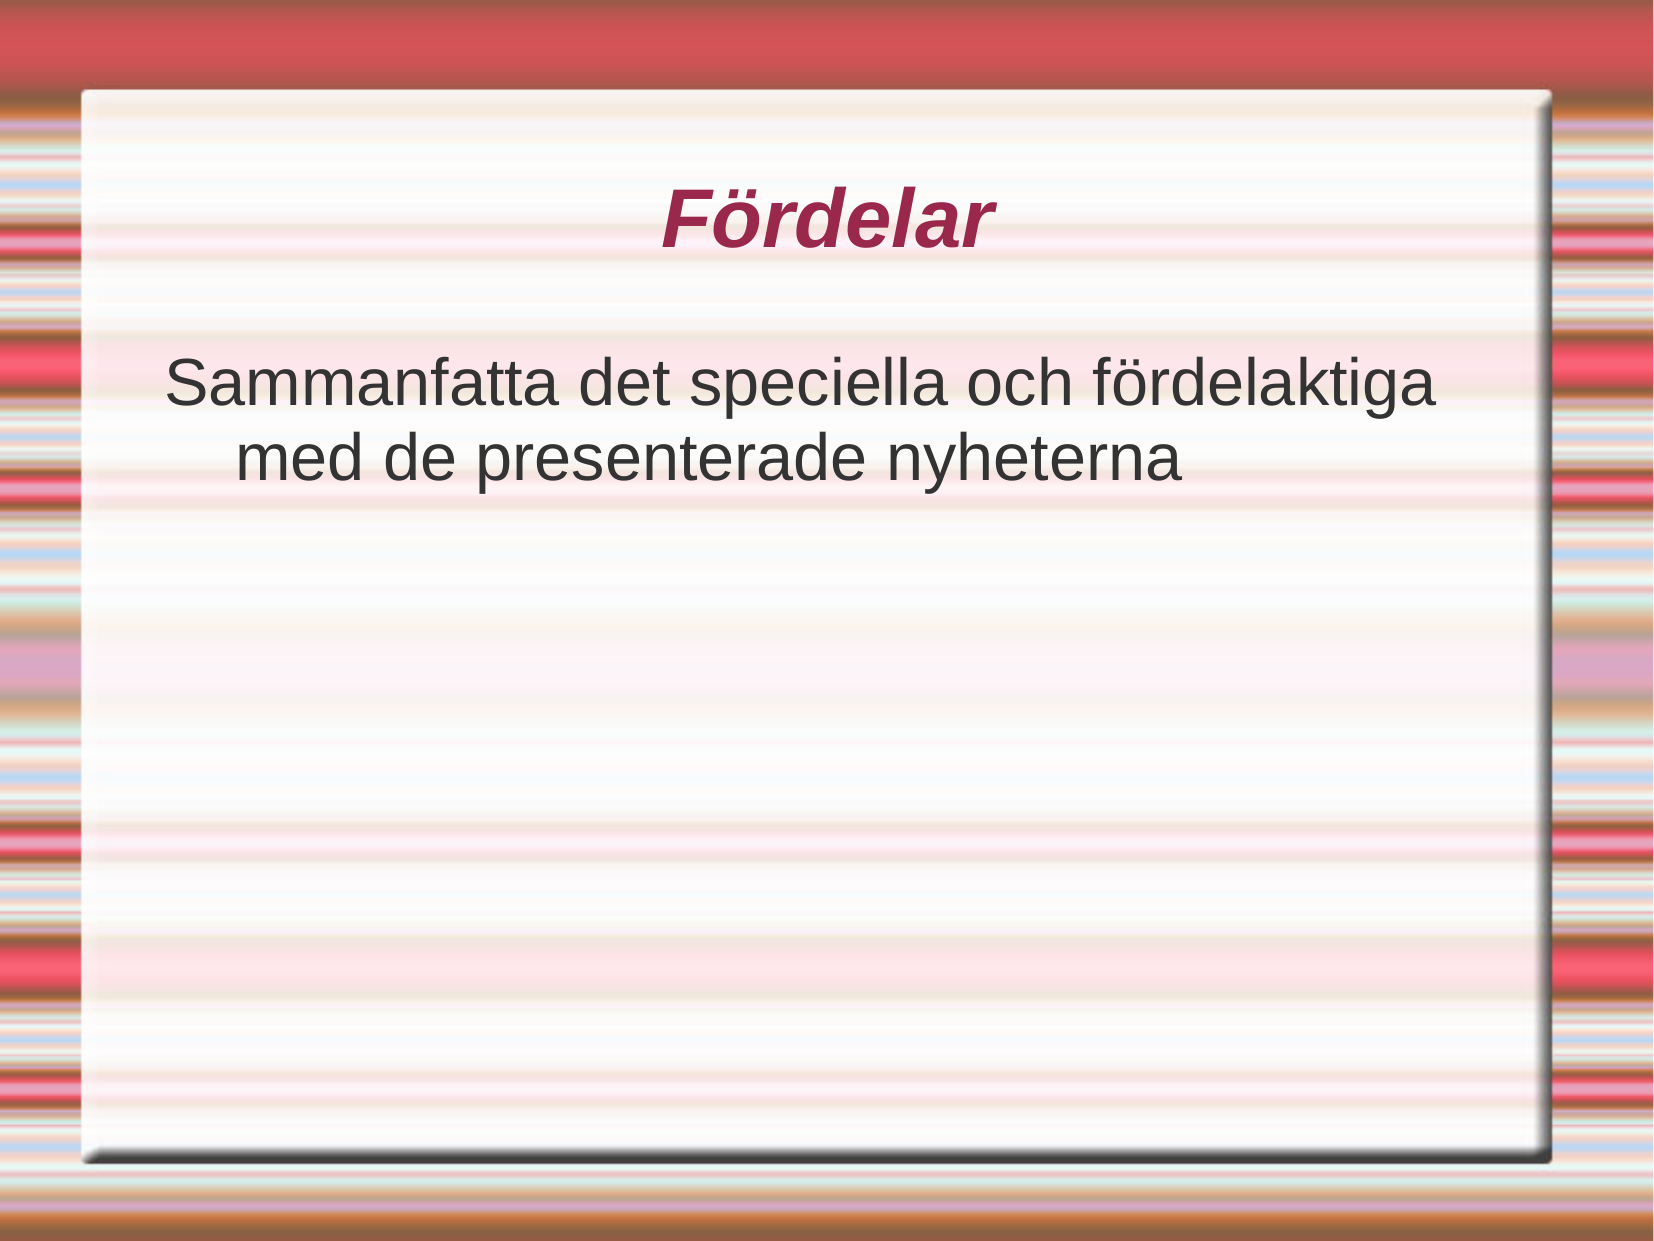

# Fördelar
Sammanfatta det speciella och fördelaktiga med de presenterade nyheterna